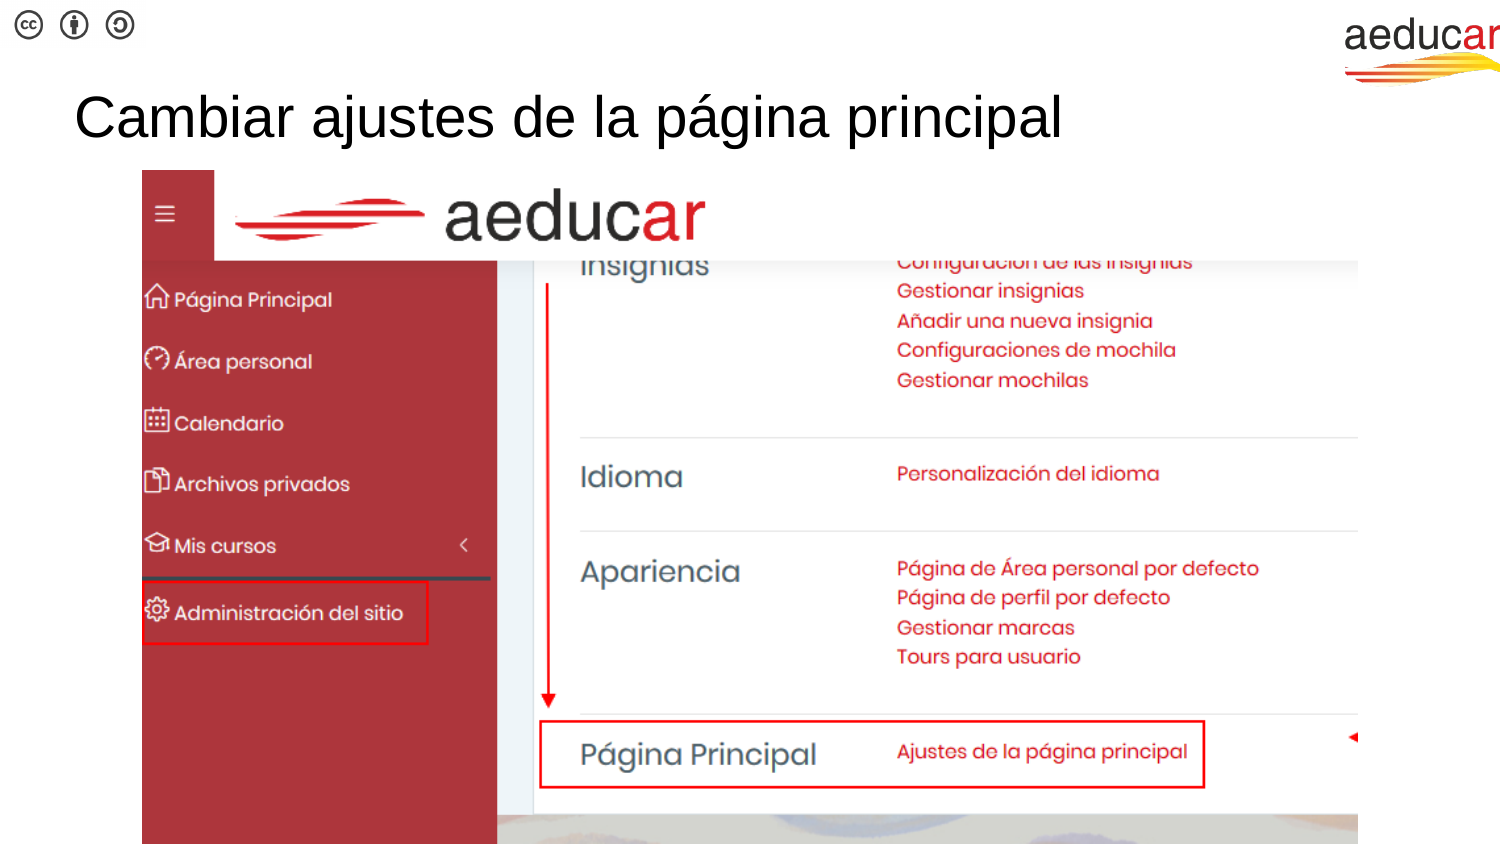

# Cambiar ajustes de la página principal